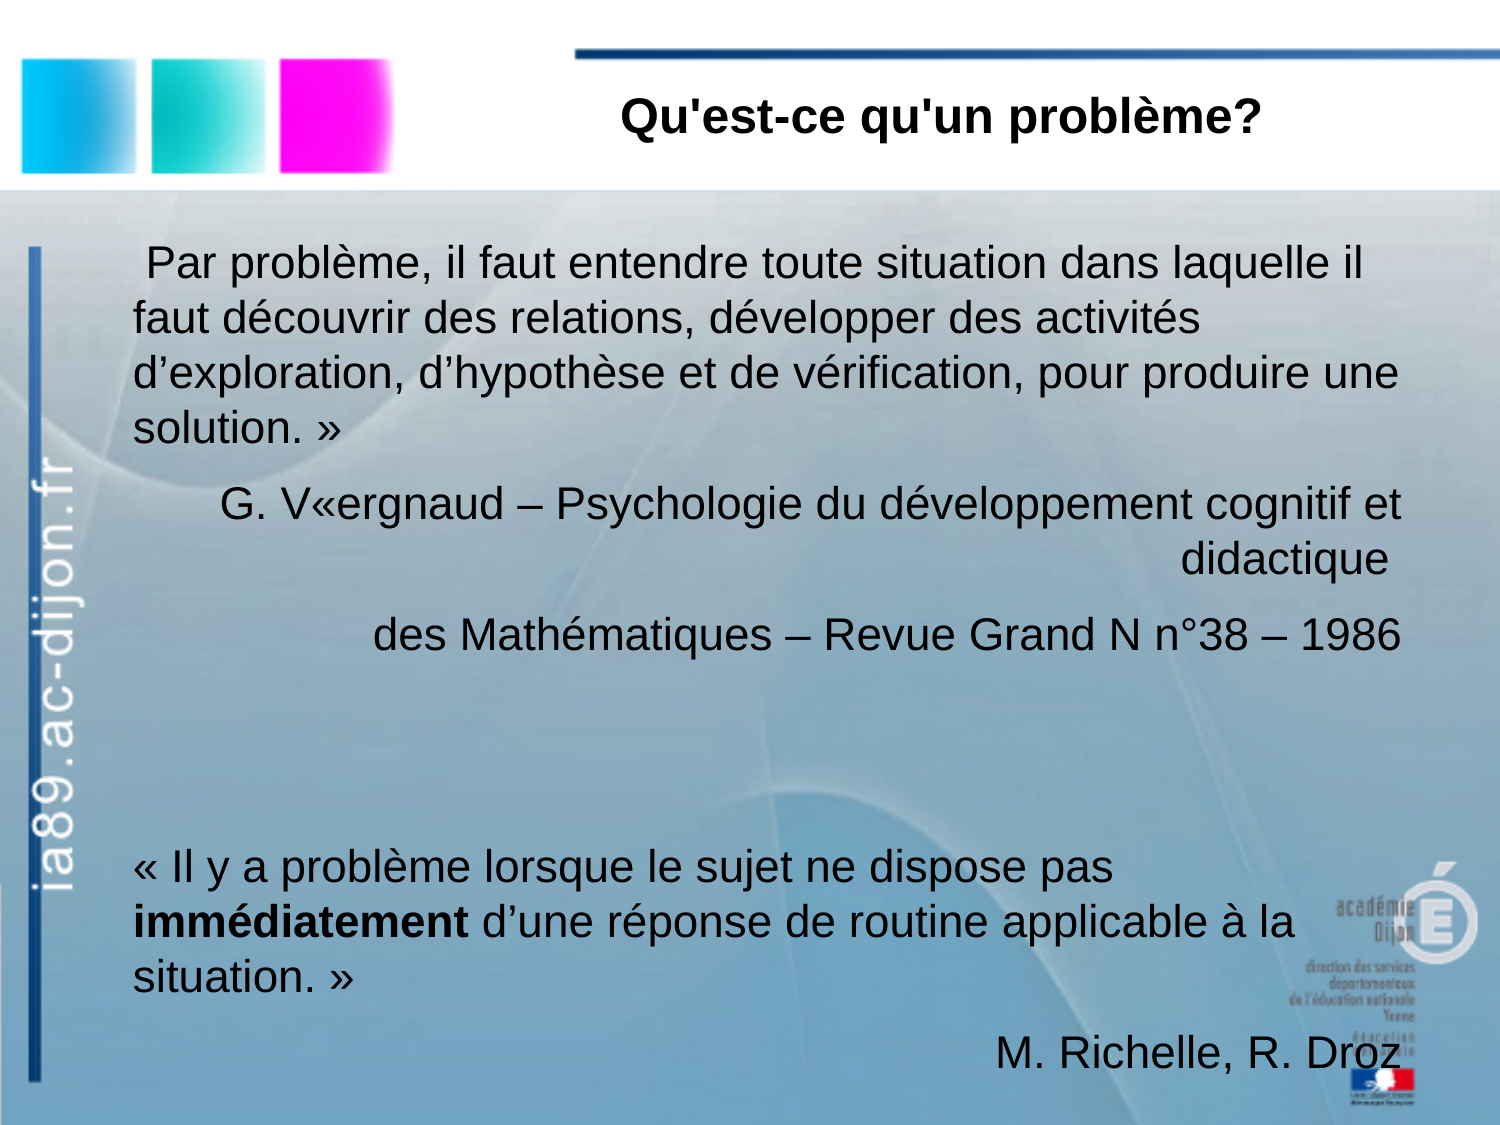

# Qu'est-ce qu'un problème?
 Par problème, il faut entendre toute situation dans laquelle il faut découvrir des relations, développer des activités d’exploration, d’hypothèse et de vérification, pour produire une solution. »
G. V«ergnaud – Psychologie du développement cognitif et didactique
des Mathématiques – Revue Grand N n°38 – 1986
« Il y a problème lorsque le sujet ne dispose pas immédiatement d’une réponse de routine applicable à la situation. »
M. Richelle, R. Droz